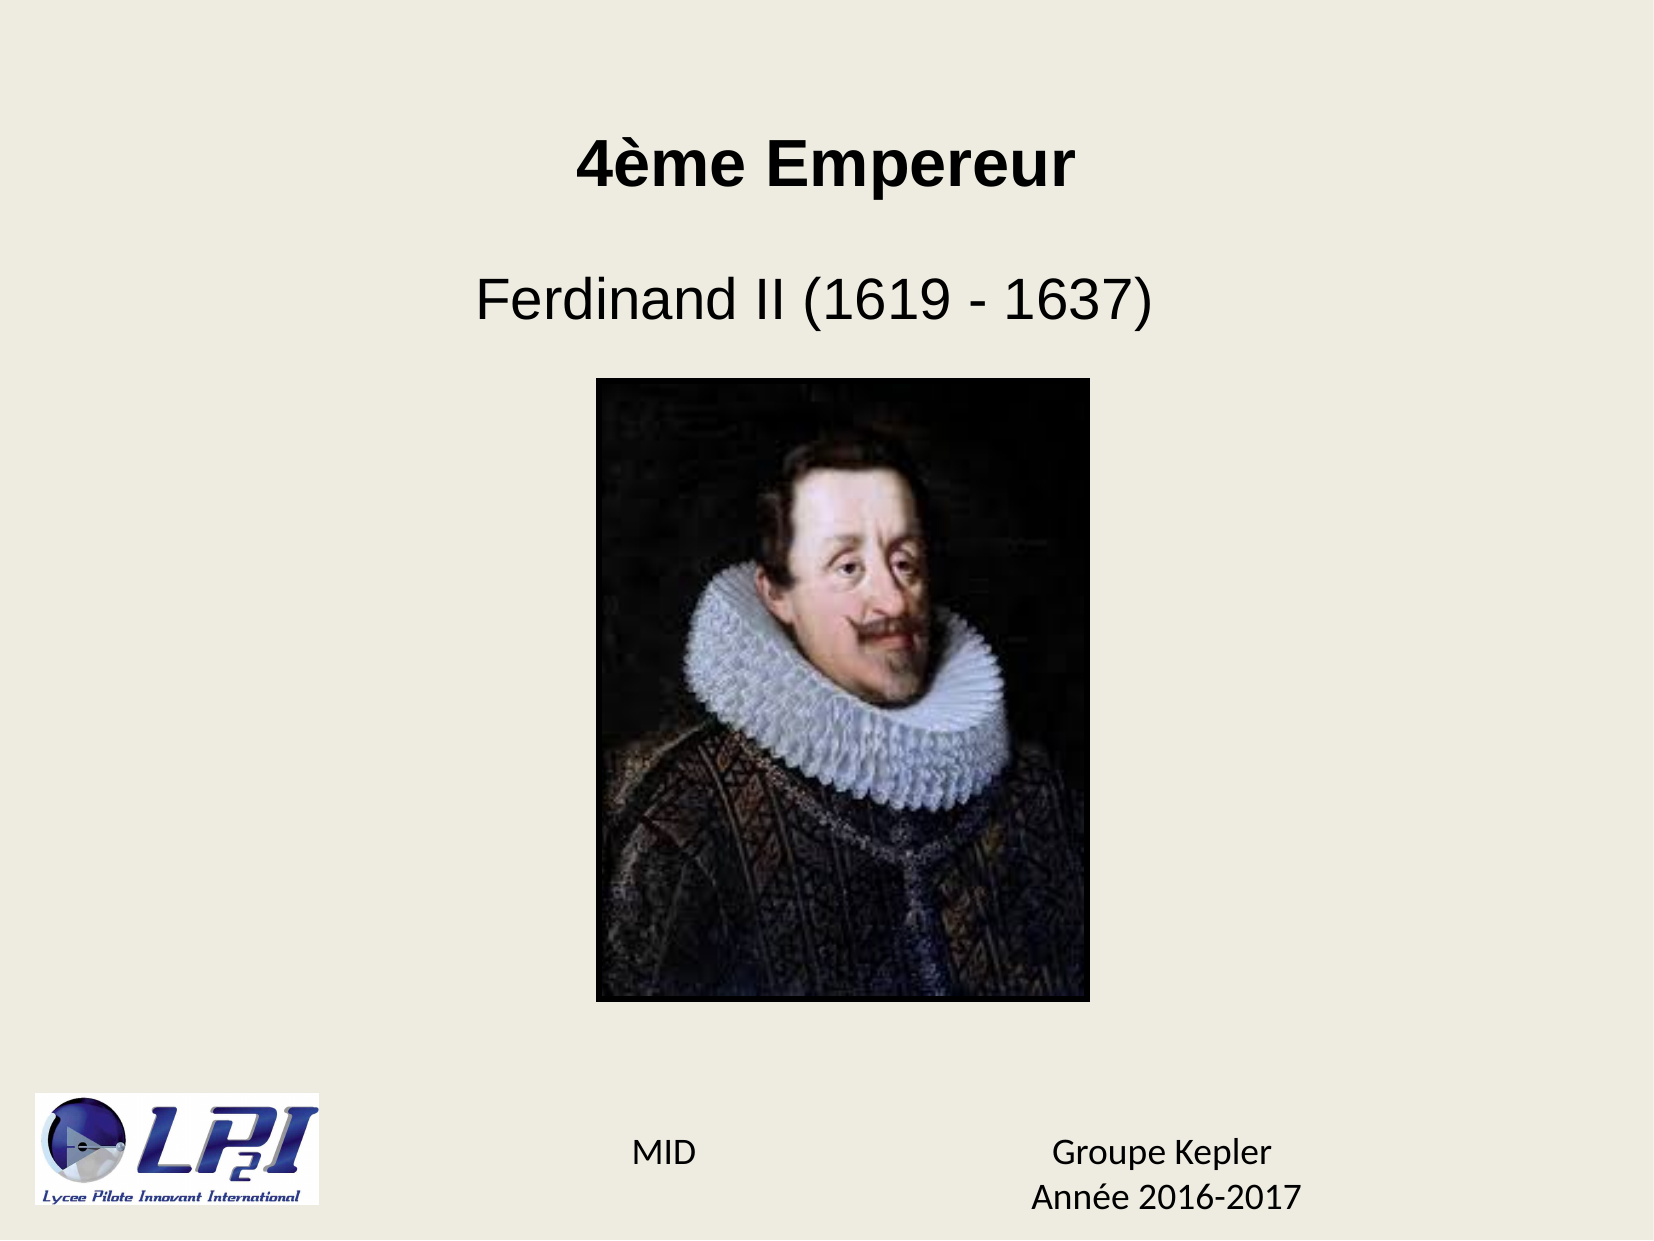

# 4ème Empereur
Ferdinand II (1619 - 1637)
 MID Groupe Kepler
 Année 2016-2017